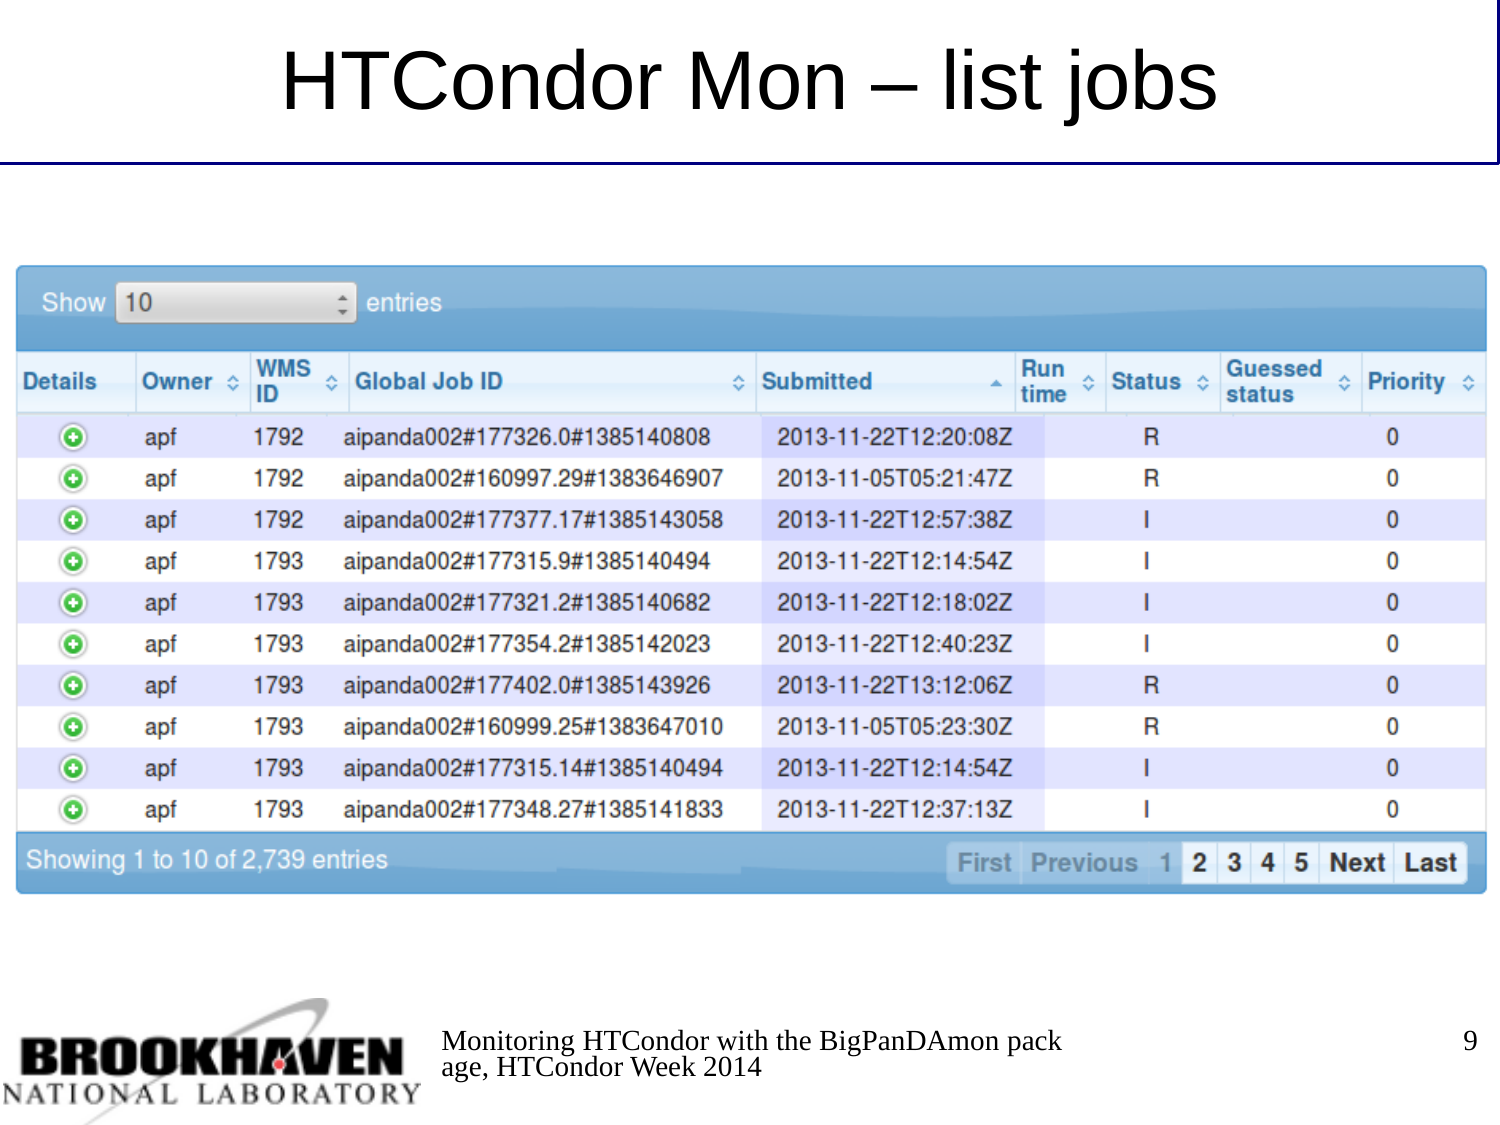

# HTCondor Mon – list jobs
Monitoring HTCondor with the BigPanDAmon package, HTCondor Week 2014
9